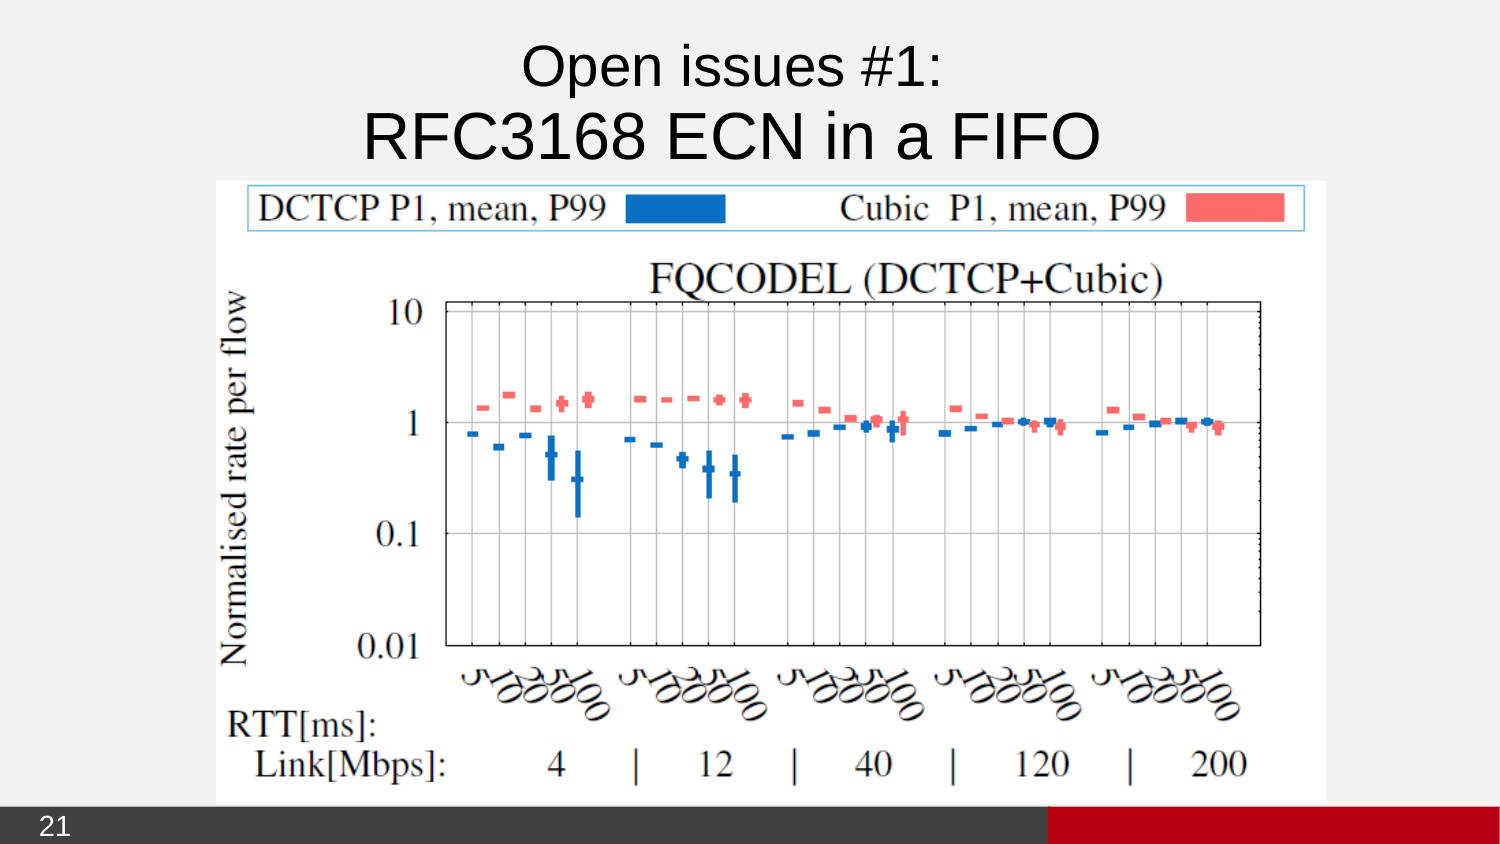

# Open issues #1: RFC3168 ECN in a FIFO
21